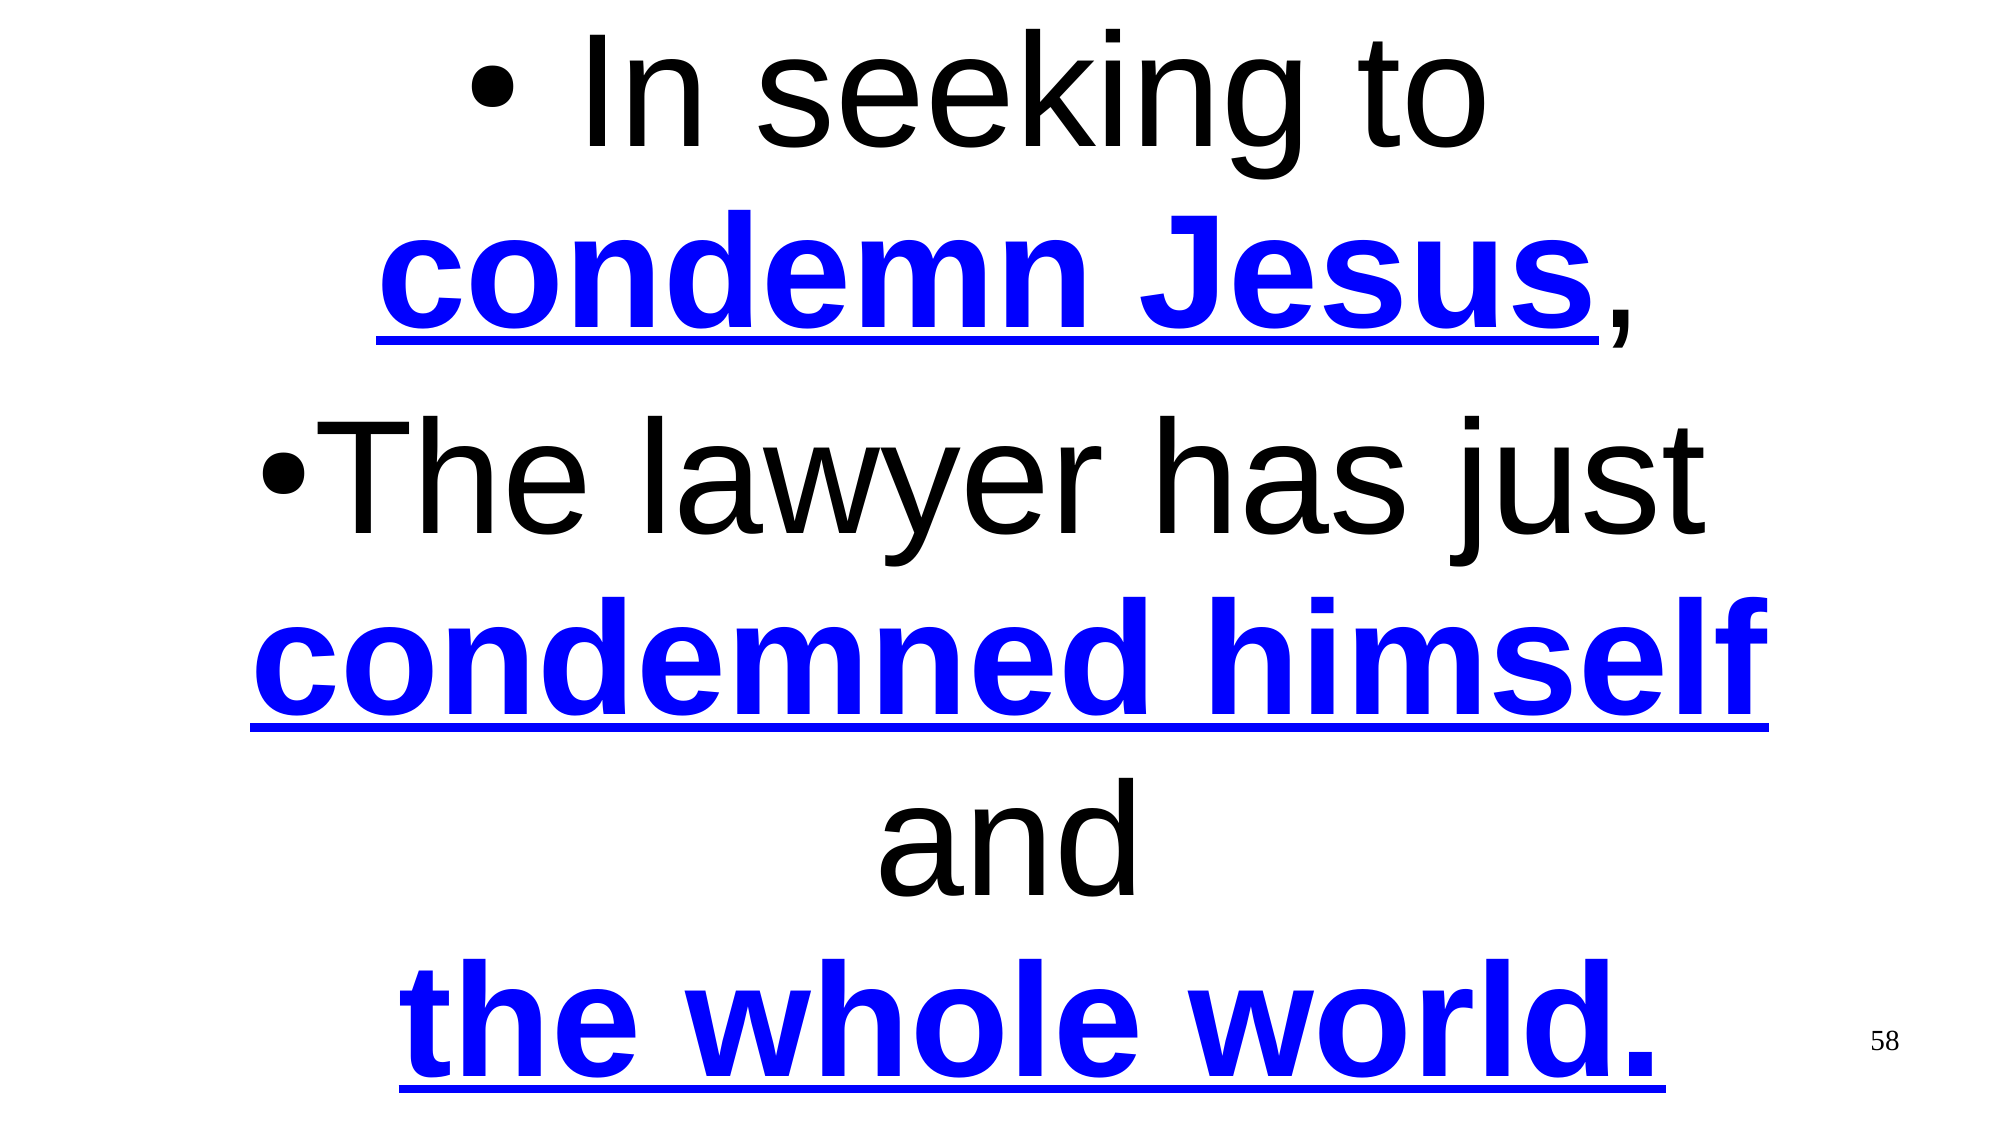

# In seeking to condemn Jesus,
The lawyer has just
condemned himself
and
the whole world.
58